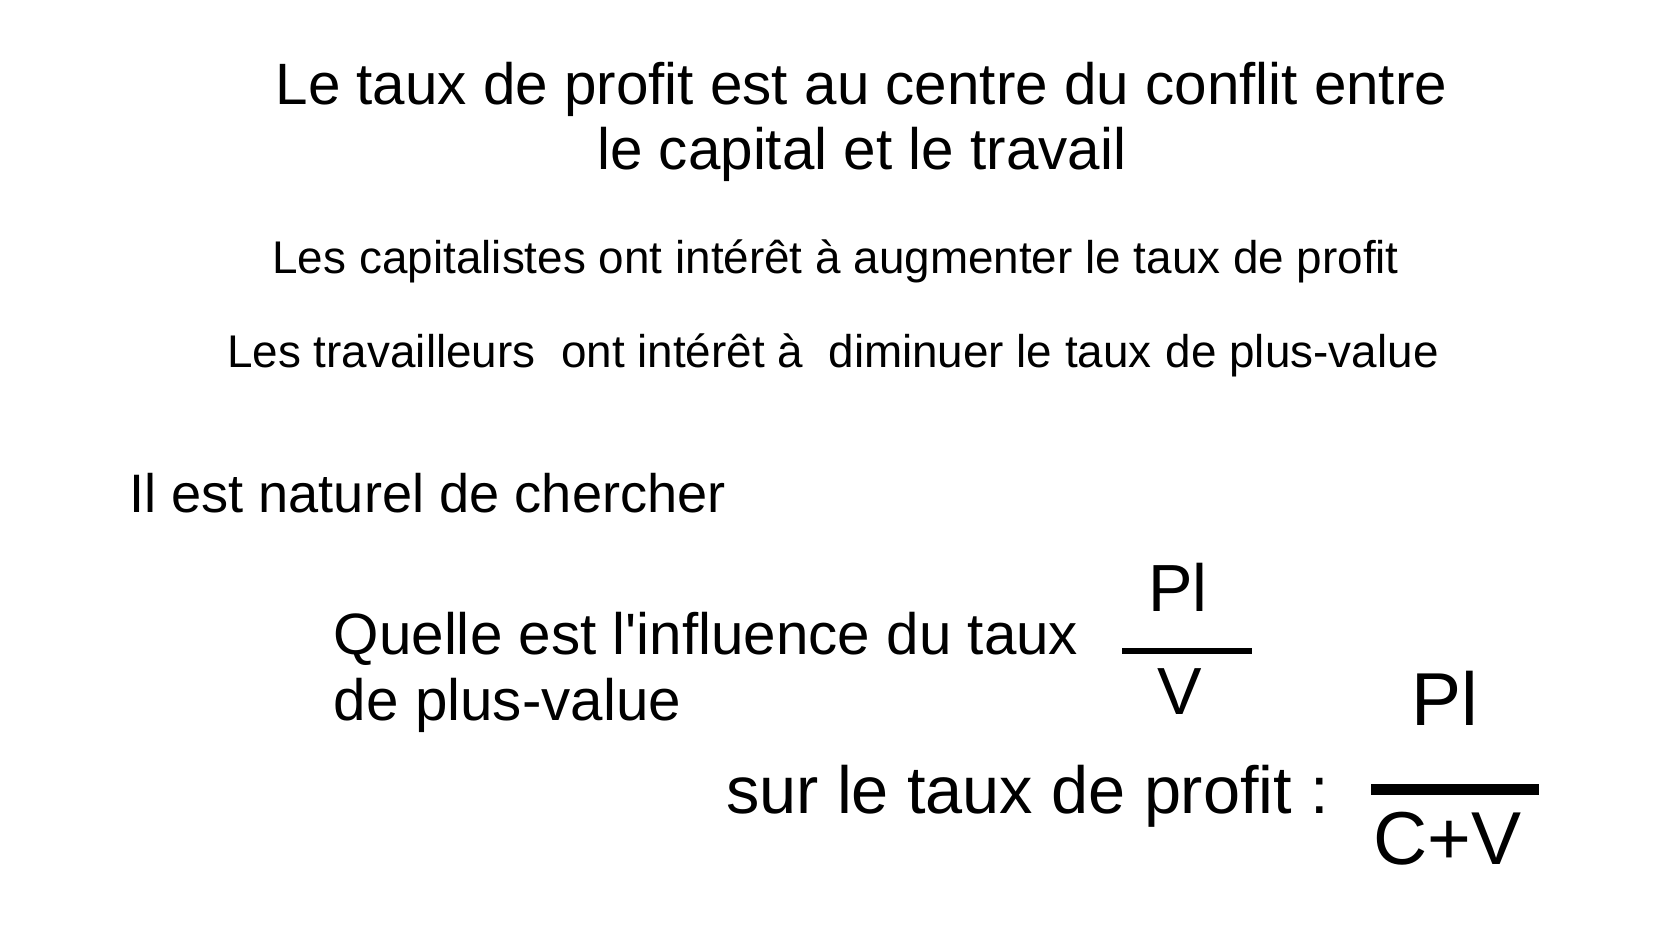

Le taux de profit est au centre du conflit entre le capital et le travail
Les capitalistes ont intérêt à augmenter le taux de profit
Les travailleurs ont intérêt à diminuer le taux de plus-value
Il est naturel de chercher
Pl
V
Quelle est l'influence du taux
de plus-value
Pl
C+V
sur le taux de profit :